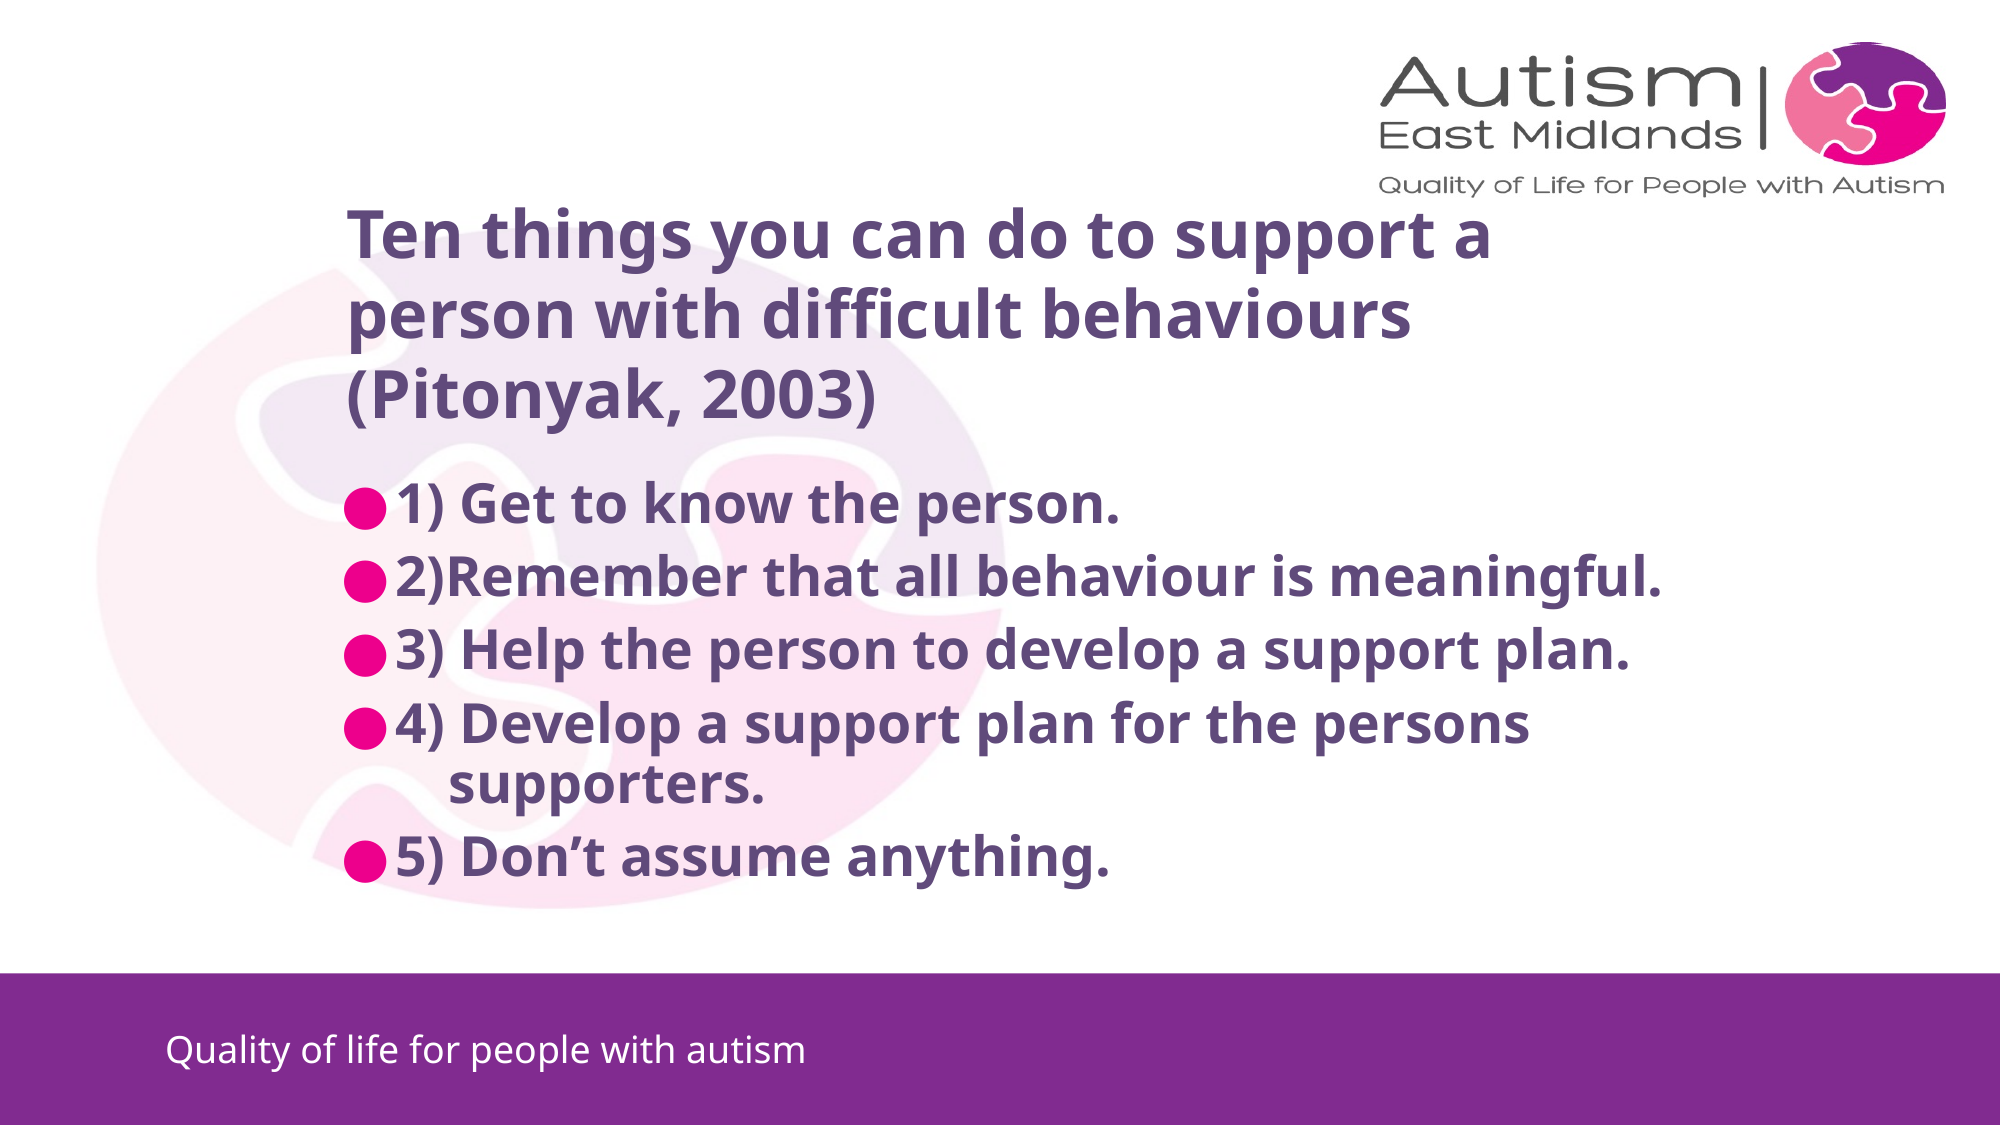

# Ten things you can do to support a person with difficult behaviours (Pitonyak, 2003)
1) Get to know the person.
2)Remember that all behaviour is meaningful.
3) Help the person to develop a support plan.
4) Develop a support plan for the persons supporters.
5) Don’t assume anything.